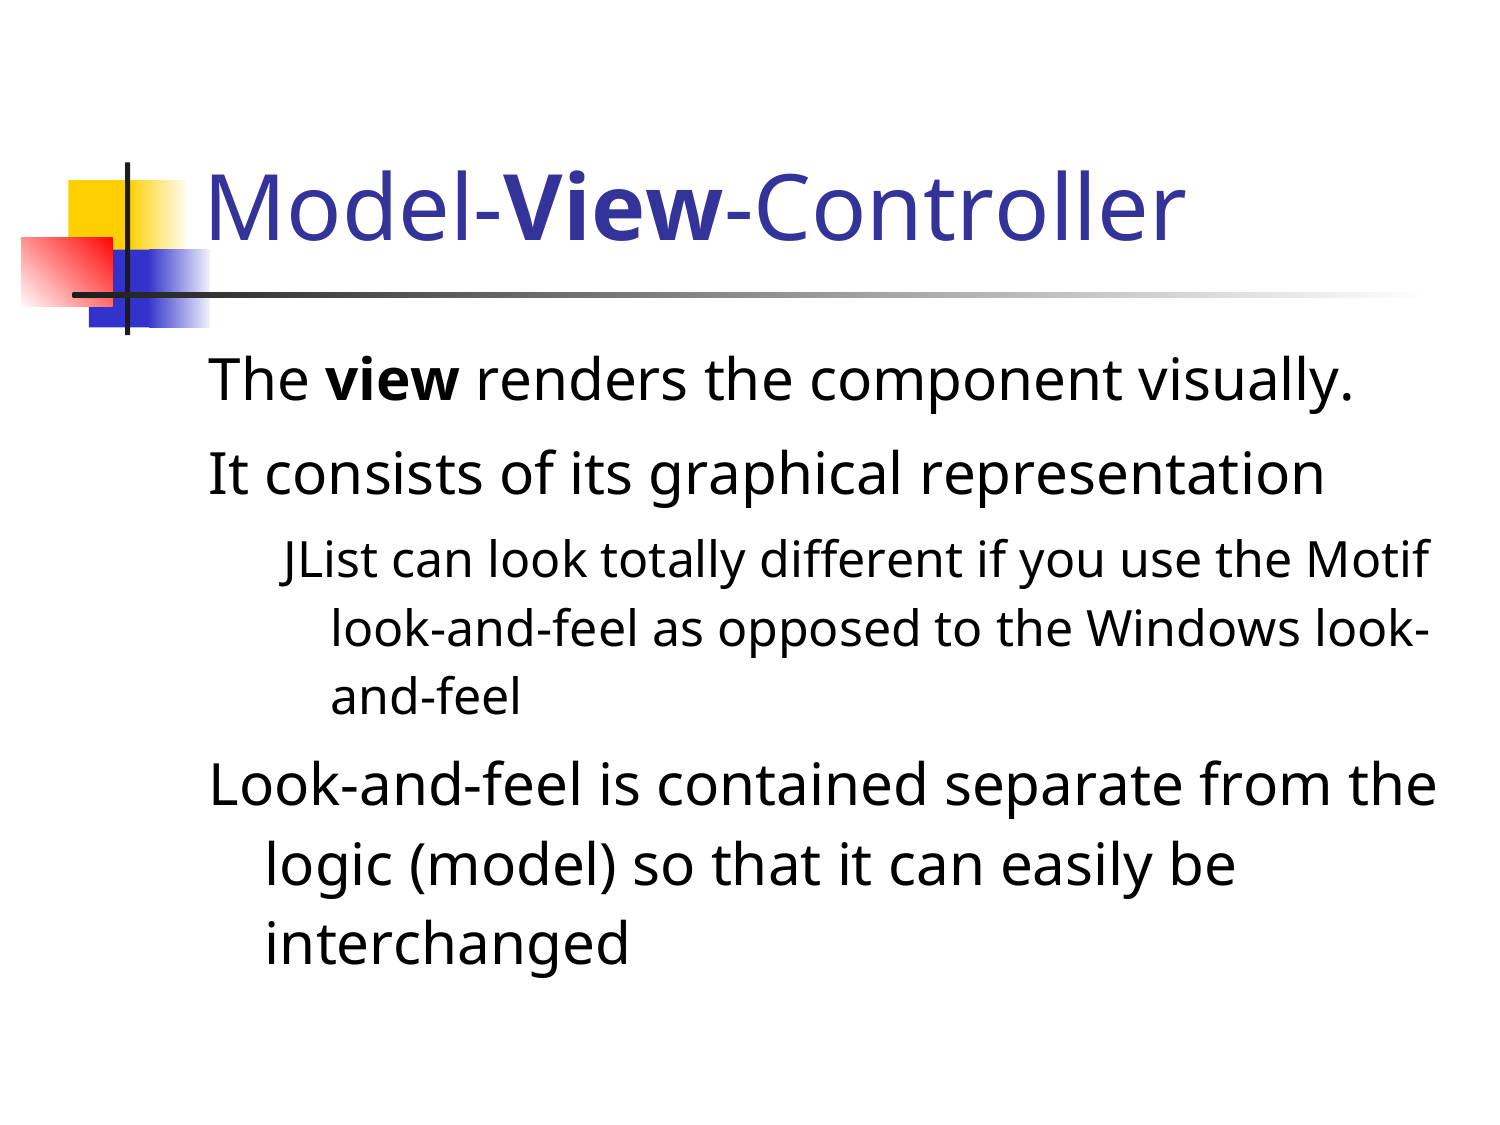

# Model-View-Controller
The view renders the component visually.
It consists of its graphical representation
JList can look totally different if you use the Motif look-and-feel as opposed to the Windows look-and-feel
Look-and-feel is contained separate from the logic (model) so that it can easily be interchanged